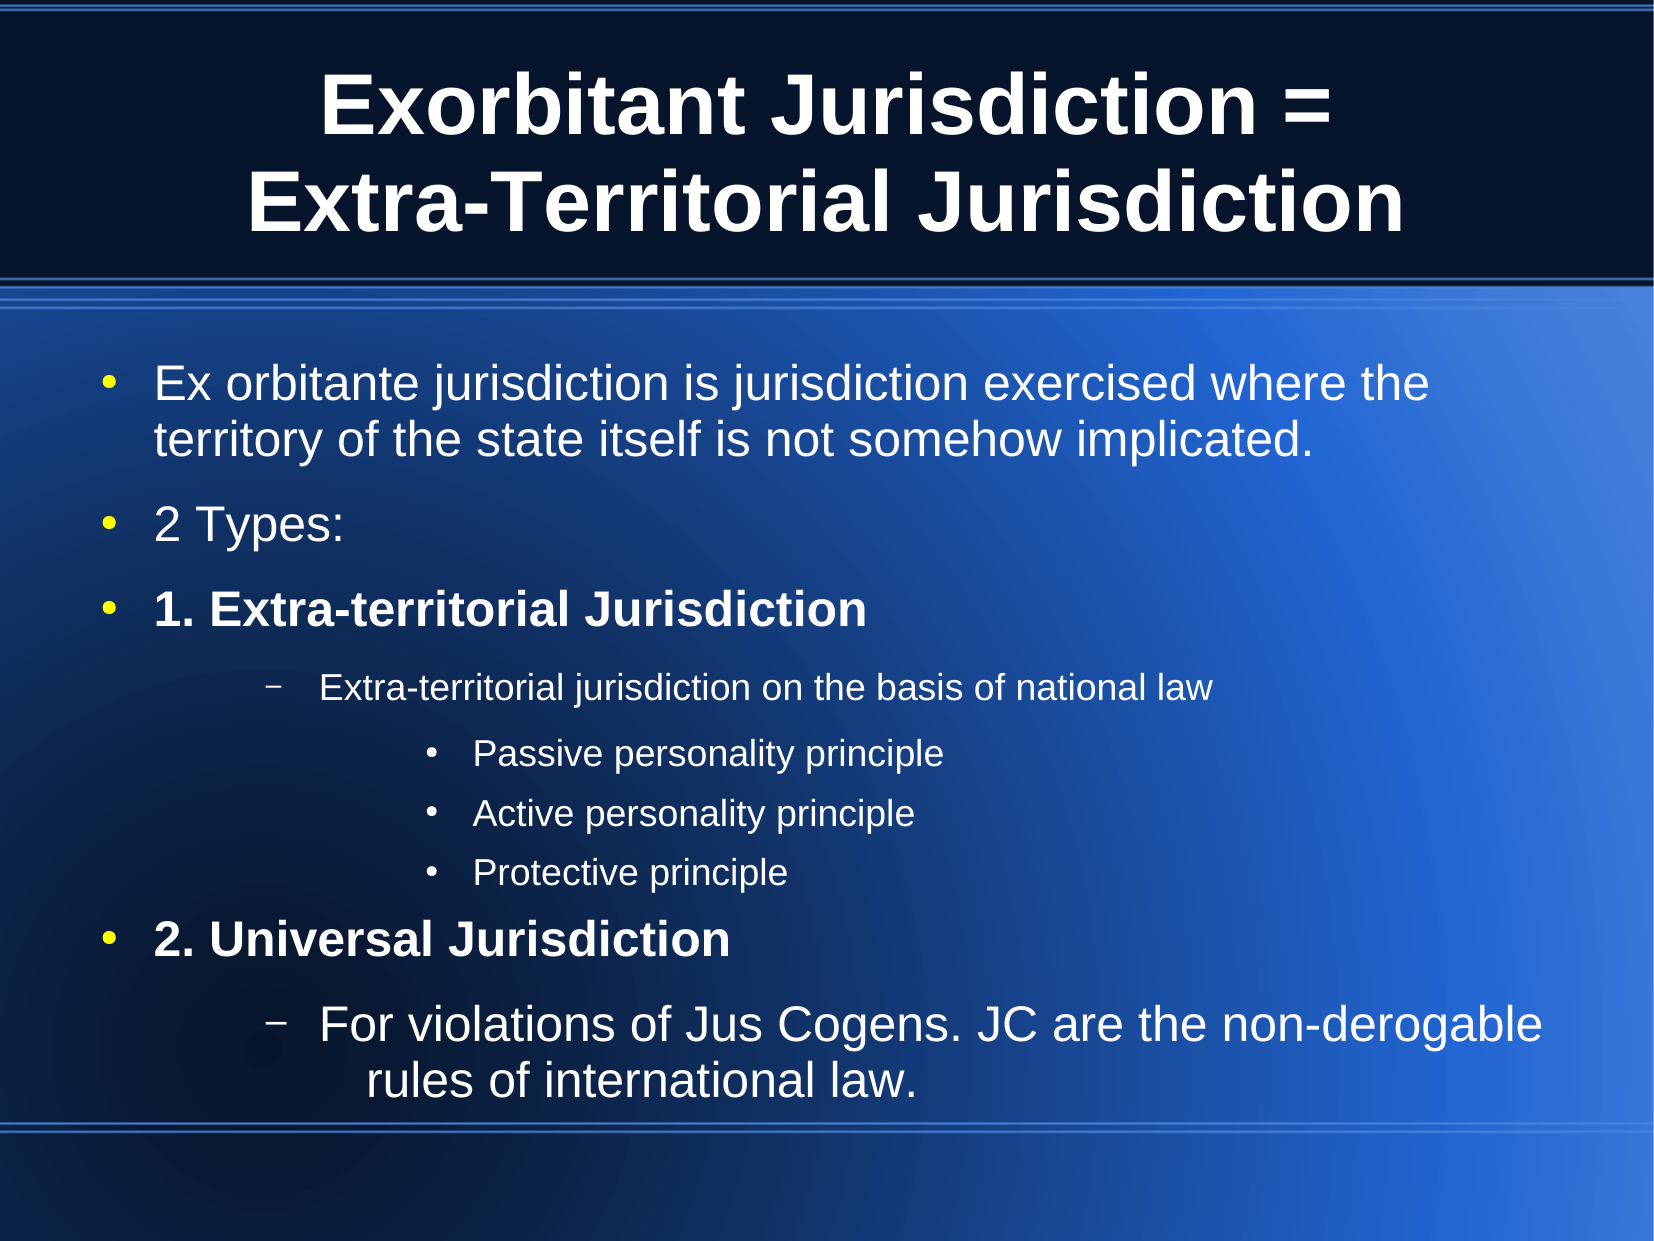

# Exorbitant Jurisdiction = Extra-Territorial Jurisdiction
Ex orbitante jurisdiction is jurisdiction exercised where the territory of the state itself is not somehow implicated.
2 Types:
1. Extra-territorial Jurisdiction
Extra-territorial jurisdiction on the basis of national law
Passive personality principle
Active personality principle
Protective principle
2. Universal Jurisdiction
For violations of Jus Cogens. JC are the non-derogable rules of international law.